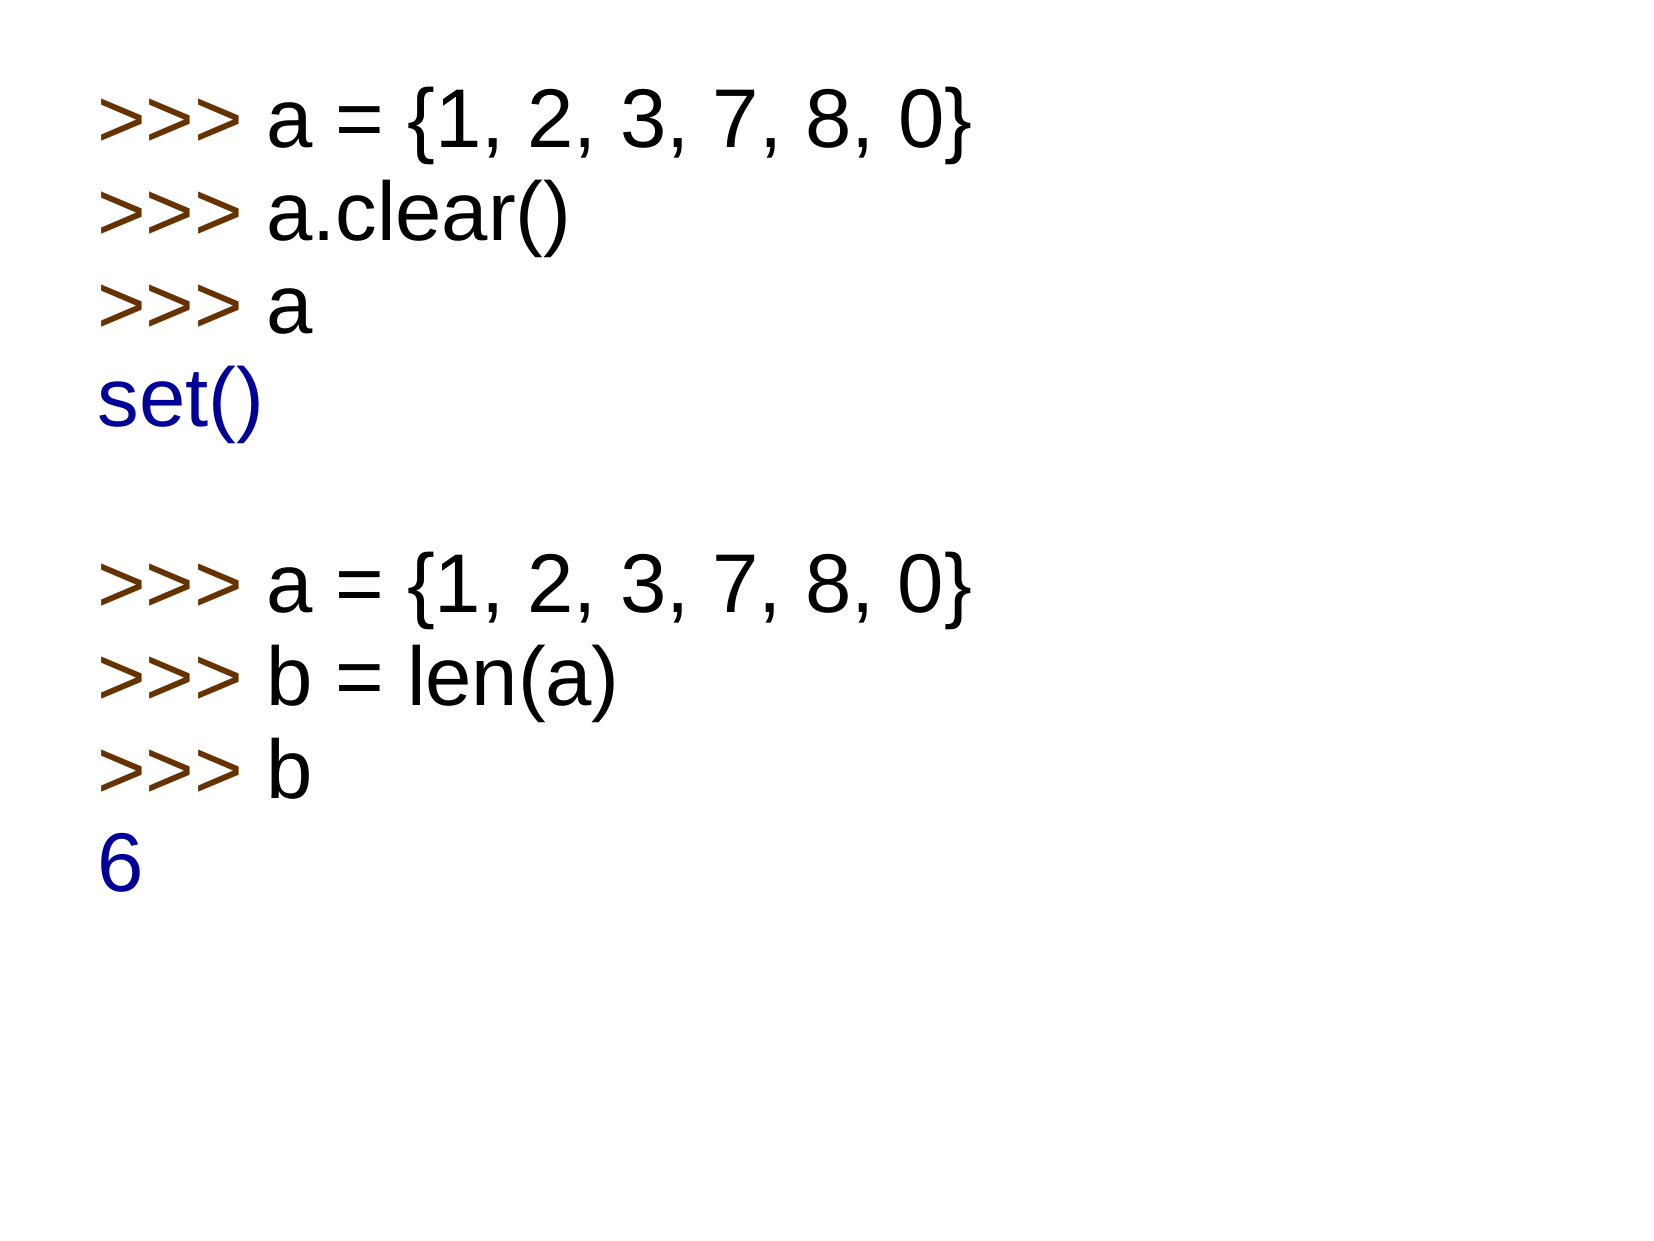

>>> a = {1, 2, 3, 7, 8, 0}
>>> a.clear()
>>> a
set()
>>> a = {1, 2, 3, 7, 8, 0}
>>> b = len(a)
>>> b
6